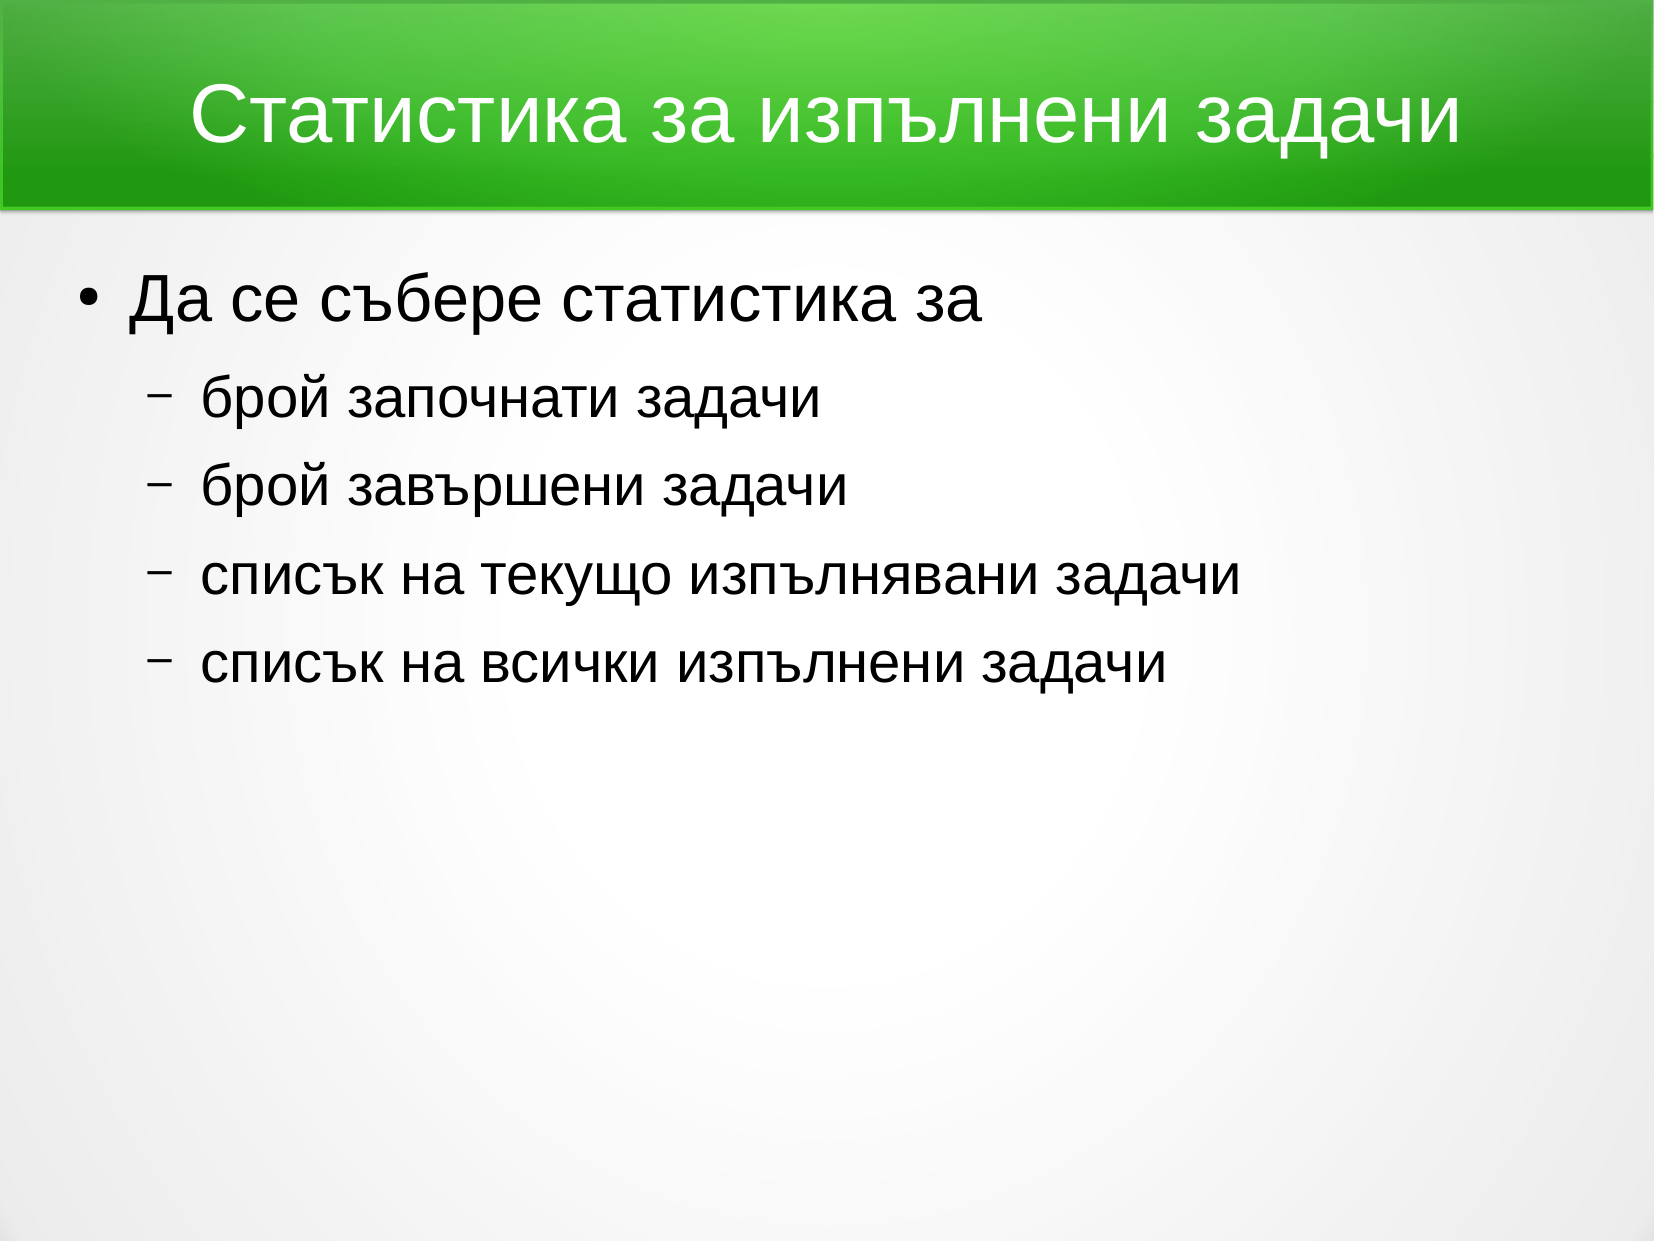

# Статистика за изпълнени задачи
Да се събере статистика за
брой започнати задачи
брой завършени задачи
списък на текущо изпълнявани задачи
списък на всички изпълнени задачи